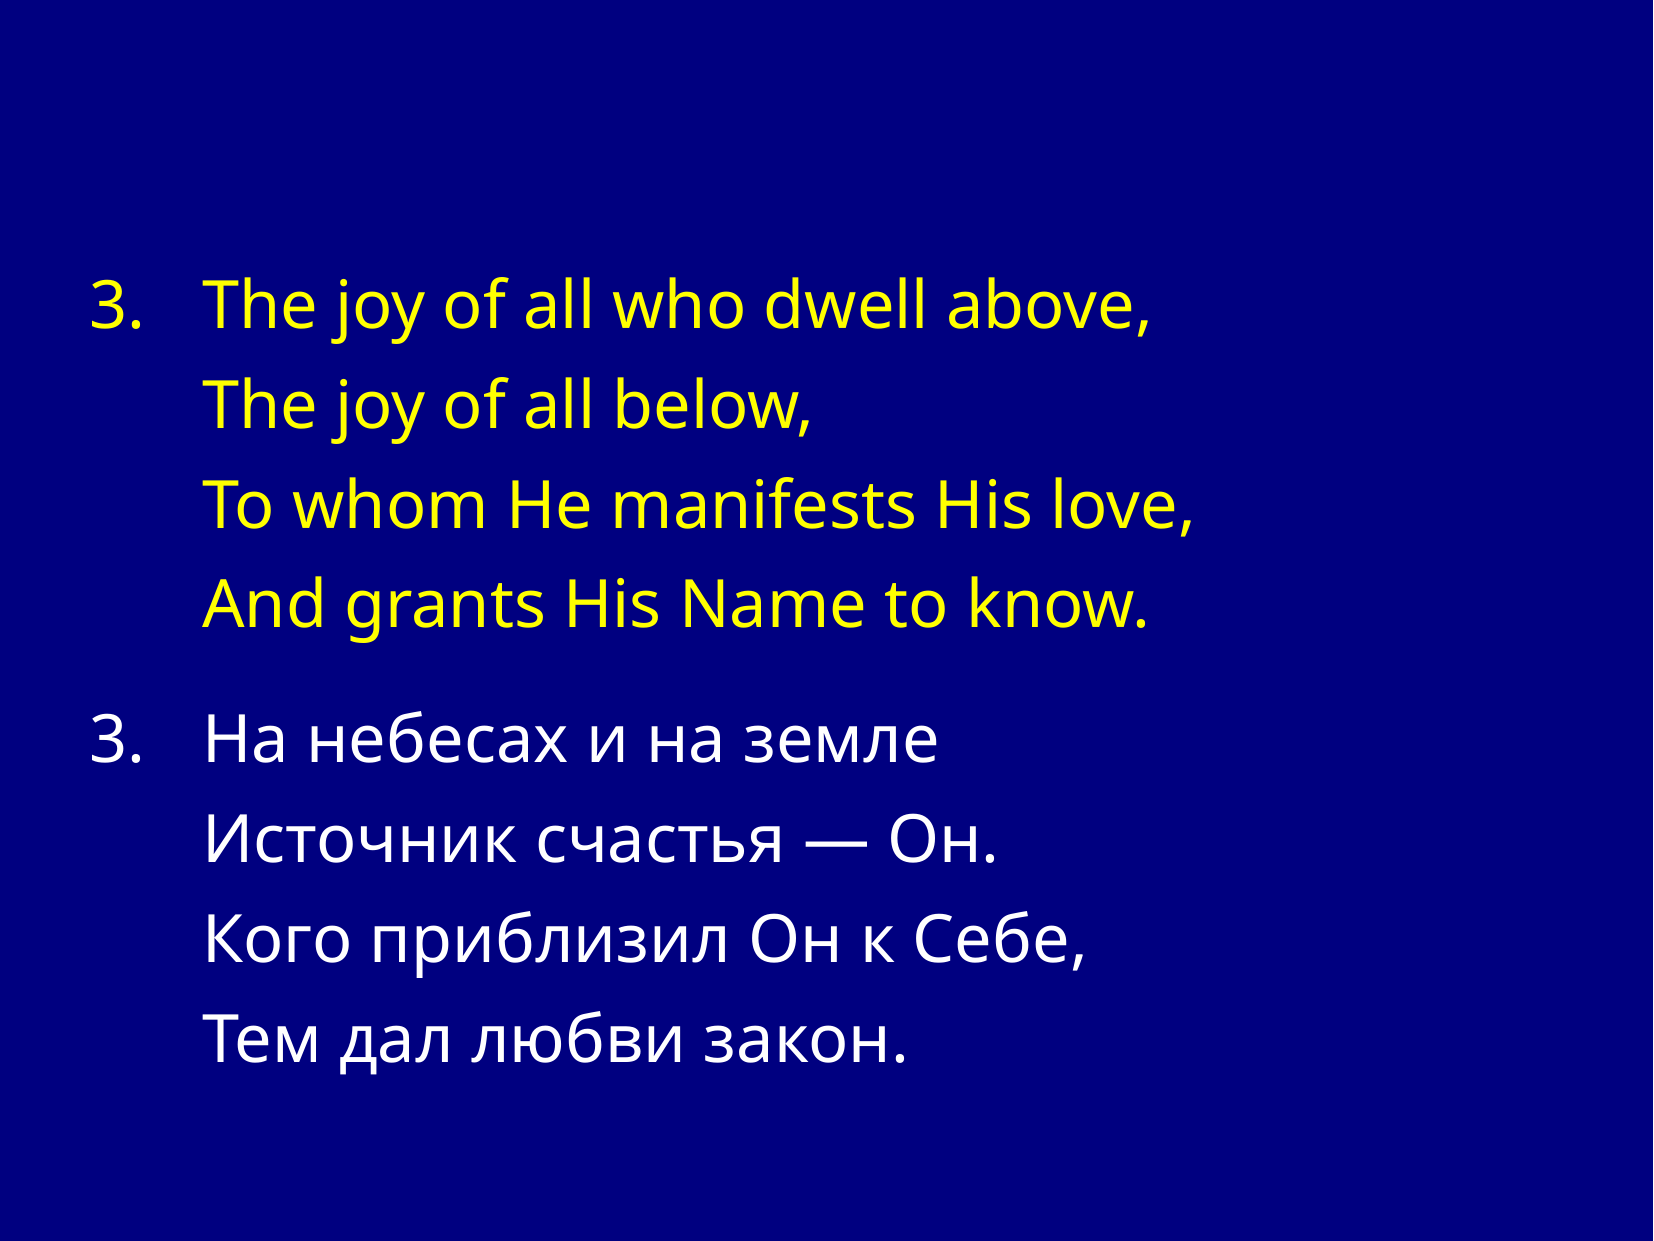

3.	The joy of all who dwell above,
	The joy of all below,
	To whom He manifests His love,
	And grants His Name to know.
3.	На небесах и на земле
	Источник счастья — Он.
	Кого приблизил Он к Себе,
	Тем дал любви закон.